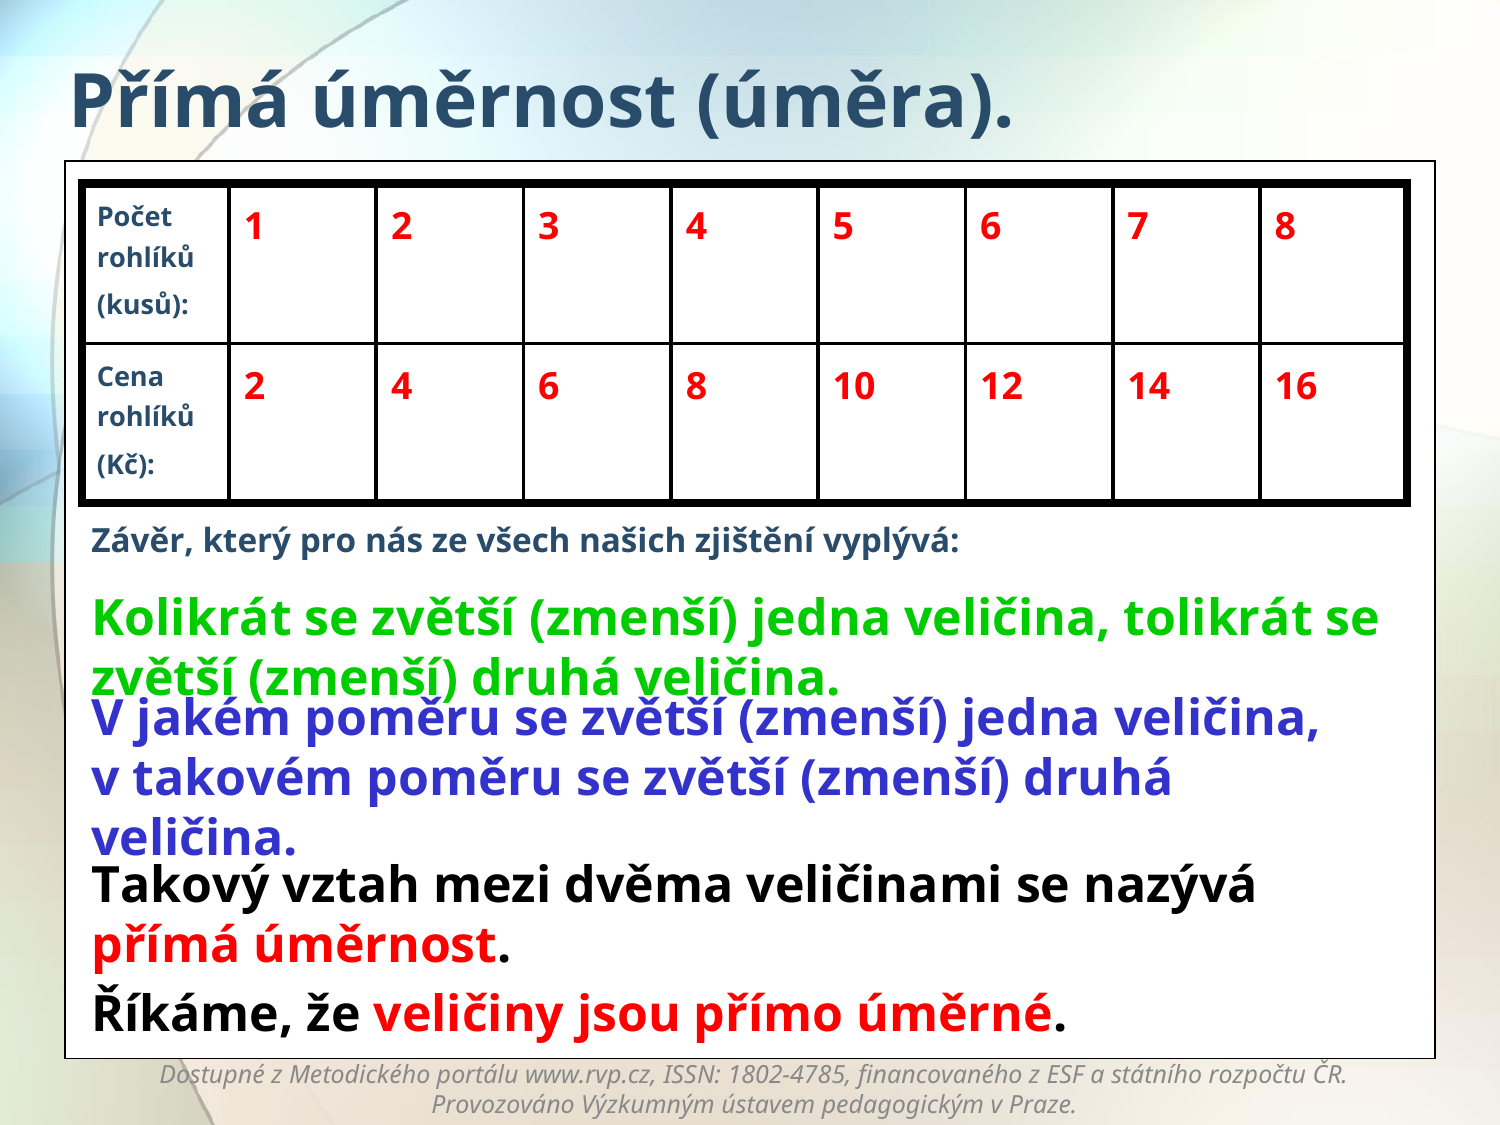

# Přímá úměrnost (úměra).
| Počet rohlíků (kusů): | 1 | 2 | 3 | 4 | 5 | 6 | 7 | 8 |
| --- | --- | --- | --- | --- | --- | --- | --- | --- |
| Cena rohlíků (Kč): | 2 | 4 | 6 | 8 | 10 | 12 | 14 | 16 |
Závěr, který pro nás ze všech našich zjištění vyplývá:
Kolikrát se zvětší (zmenší) jedna veličina, tolikrát se zvětší (zmenší) druhá veličina.
V jakém poměru se zvětší (zmenší) jedna veličina,
v takovém poměru se zvětší (zmenší) druhá veličina.
Takový vztah mezi dvěma veličinami se nazývá přímá úměrnost.
Říkáme, že veličiny jsou přímo úměrné.